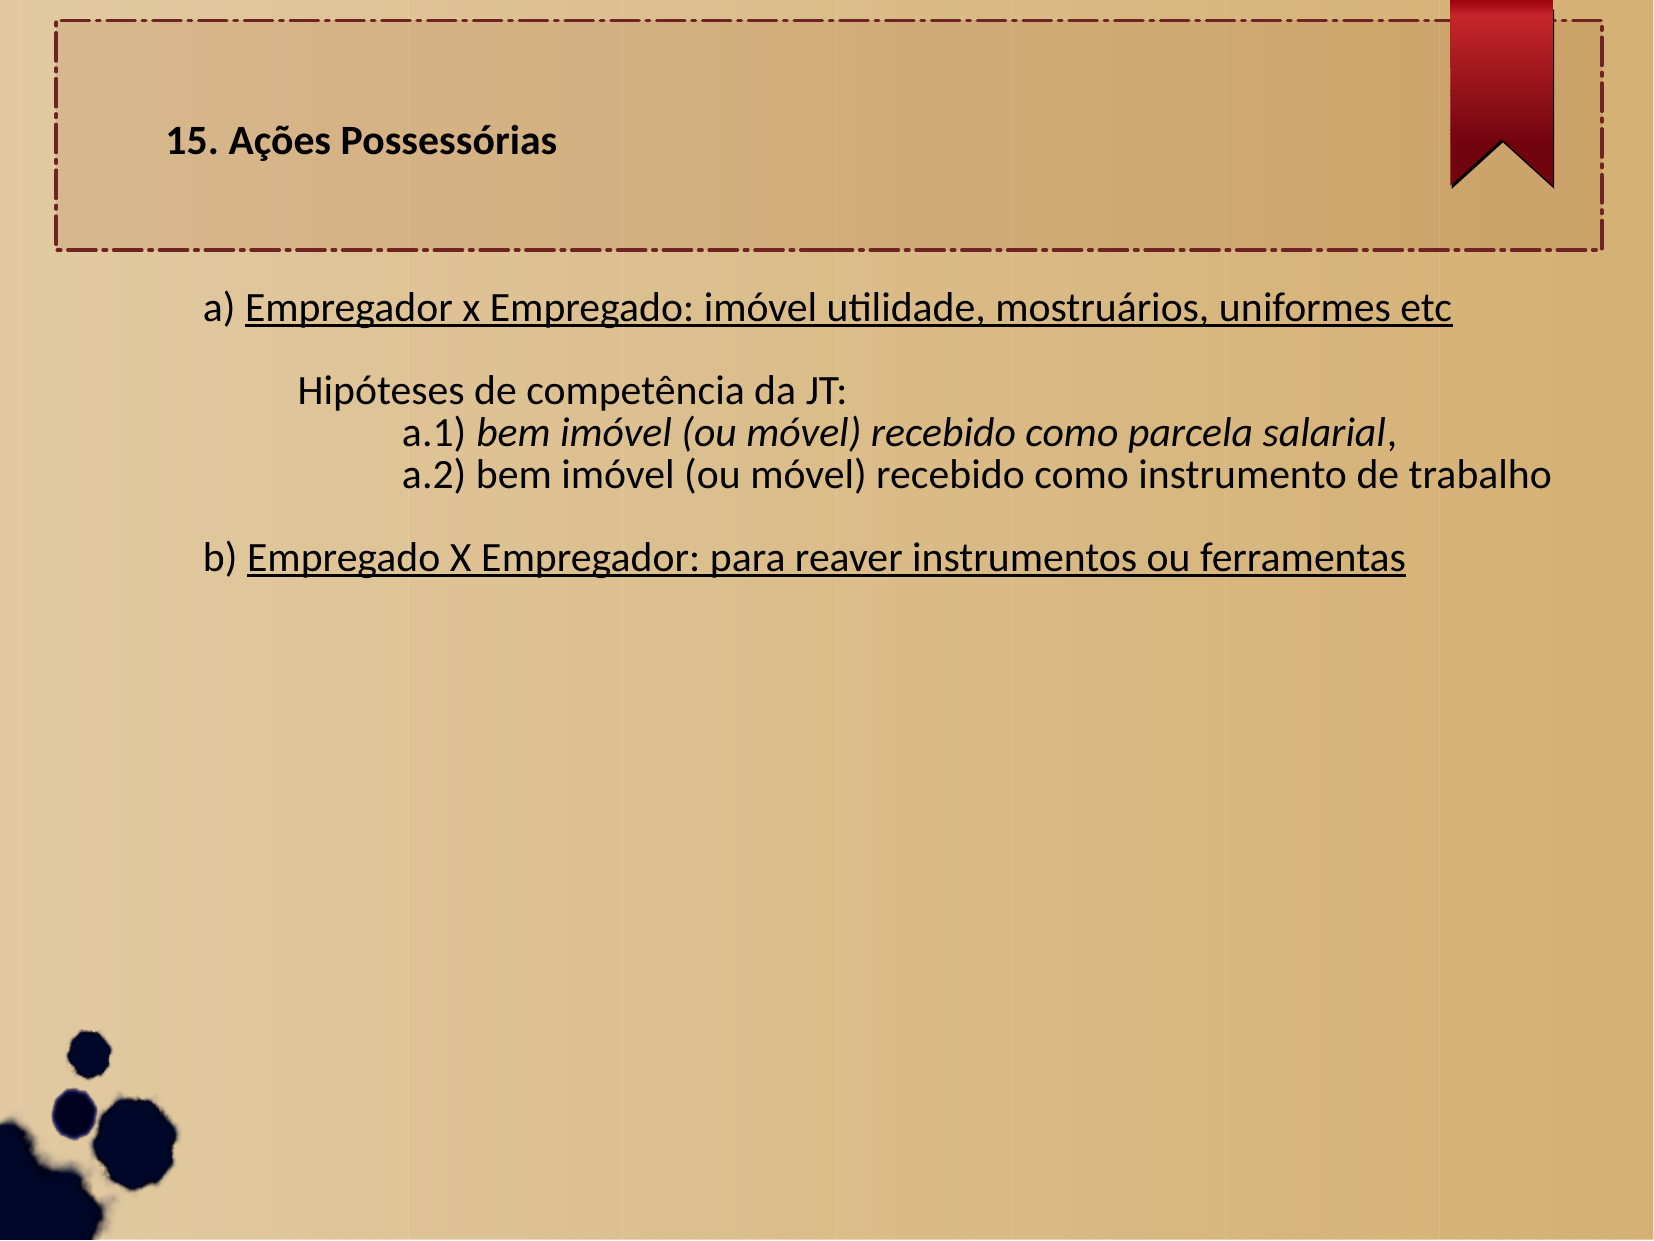

# 15. Ações Possessórias a) Empregador x Empregado: imóvel utilidade, mostruários, uniformes etc Hipóteses de competência da JT: a.1) bem imóvel (ou móvel) recebido como parcela salarial, a.2) bem imóvel (ou móvel) recebido como instrumento de trabalho b) Empregado X Empregador: para reaver instrumentos ou ferramentas